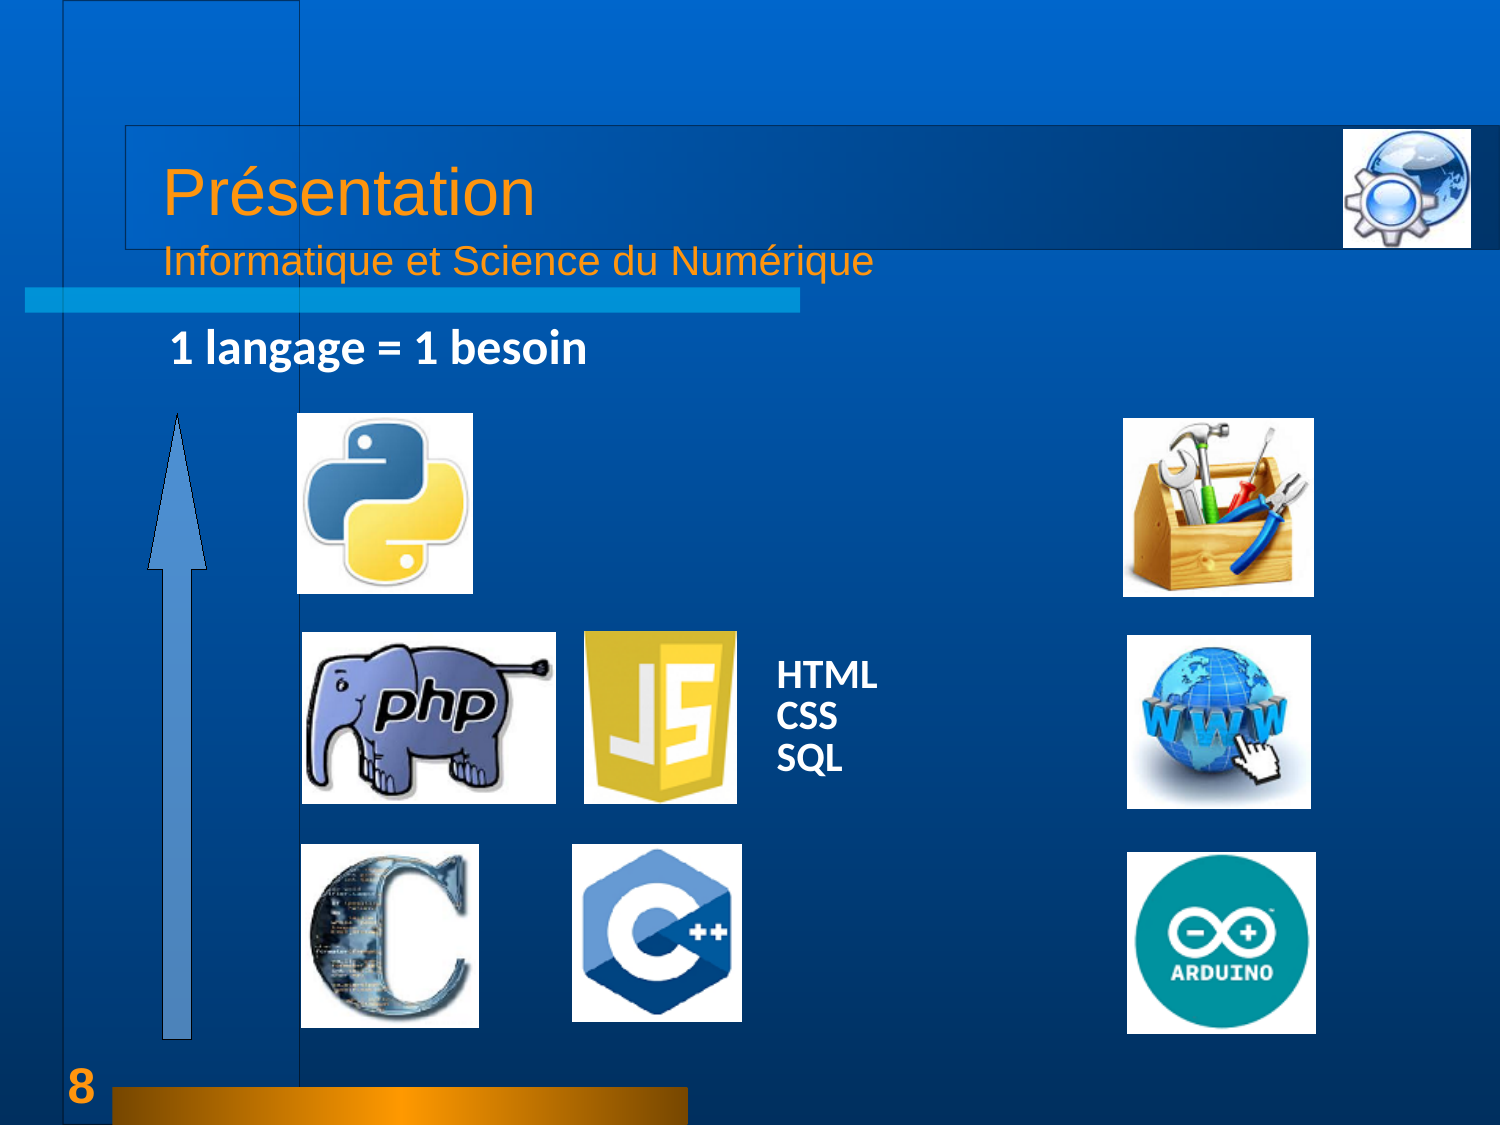

1 langage = 1 besoin
HTML
CSS
SQL